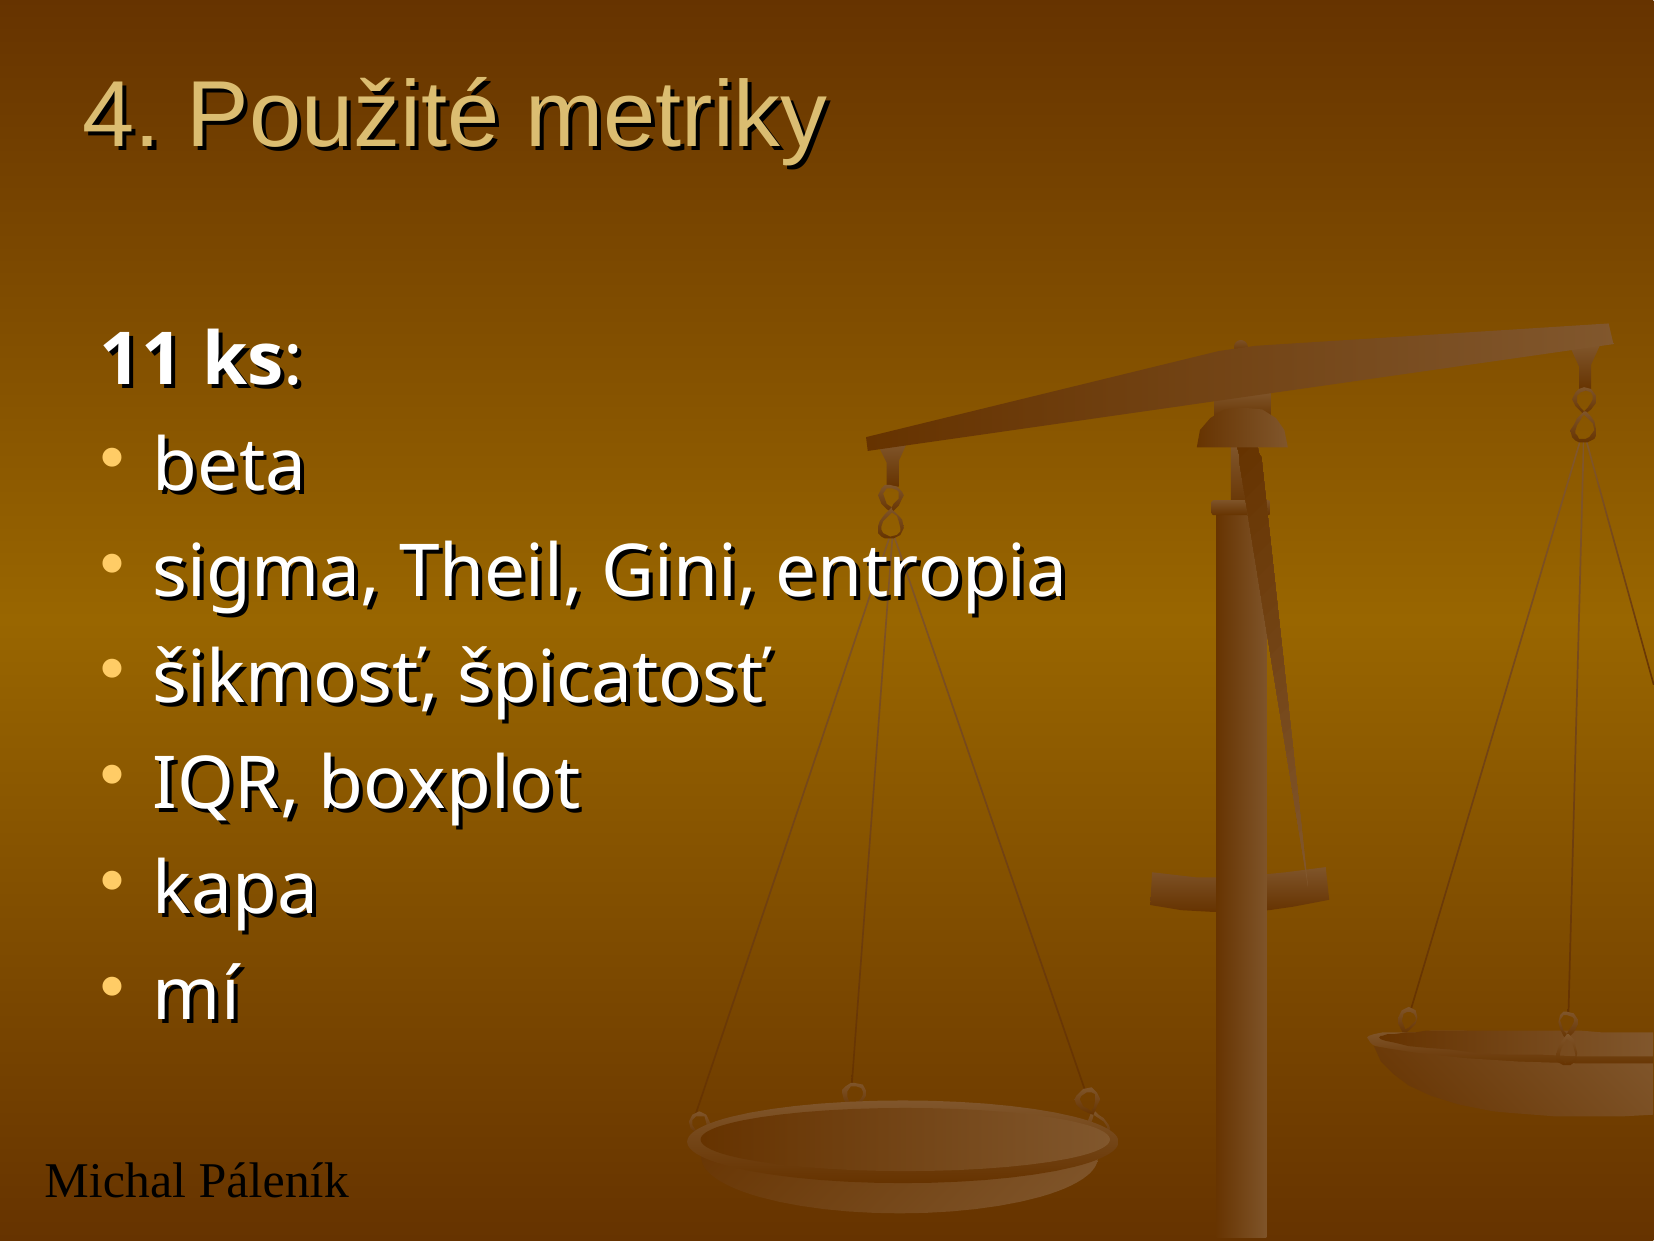

# 4. Použité metriky
11 ks:
beta
sigma, Theil, Gini, entropia
šikmosť, špicatosť
IQR, boxplot
kapa
mí